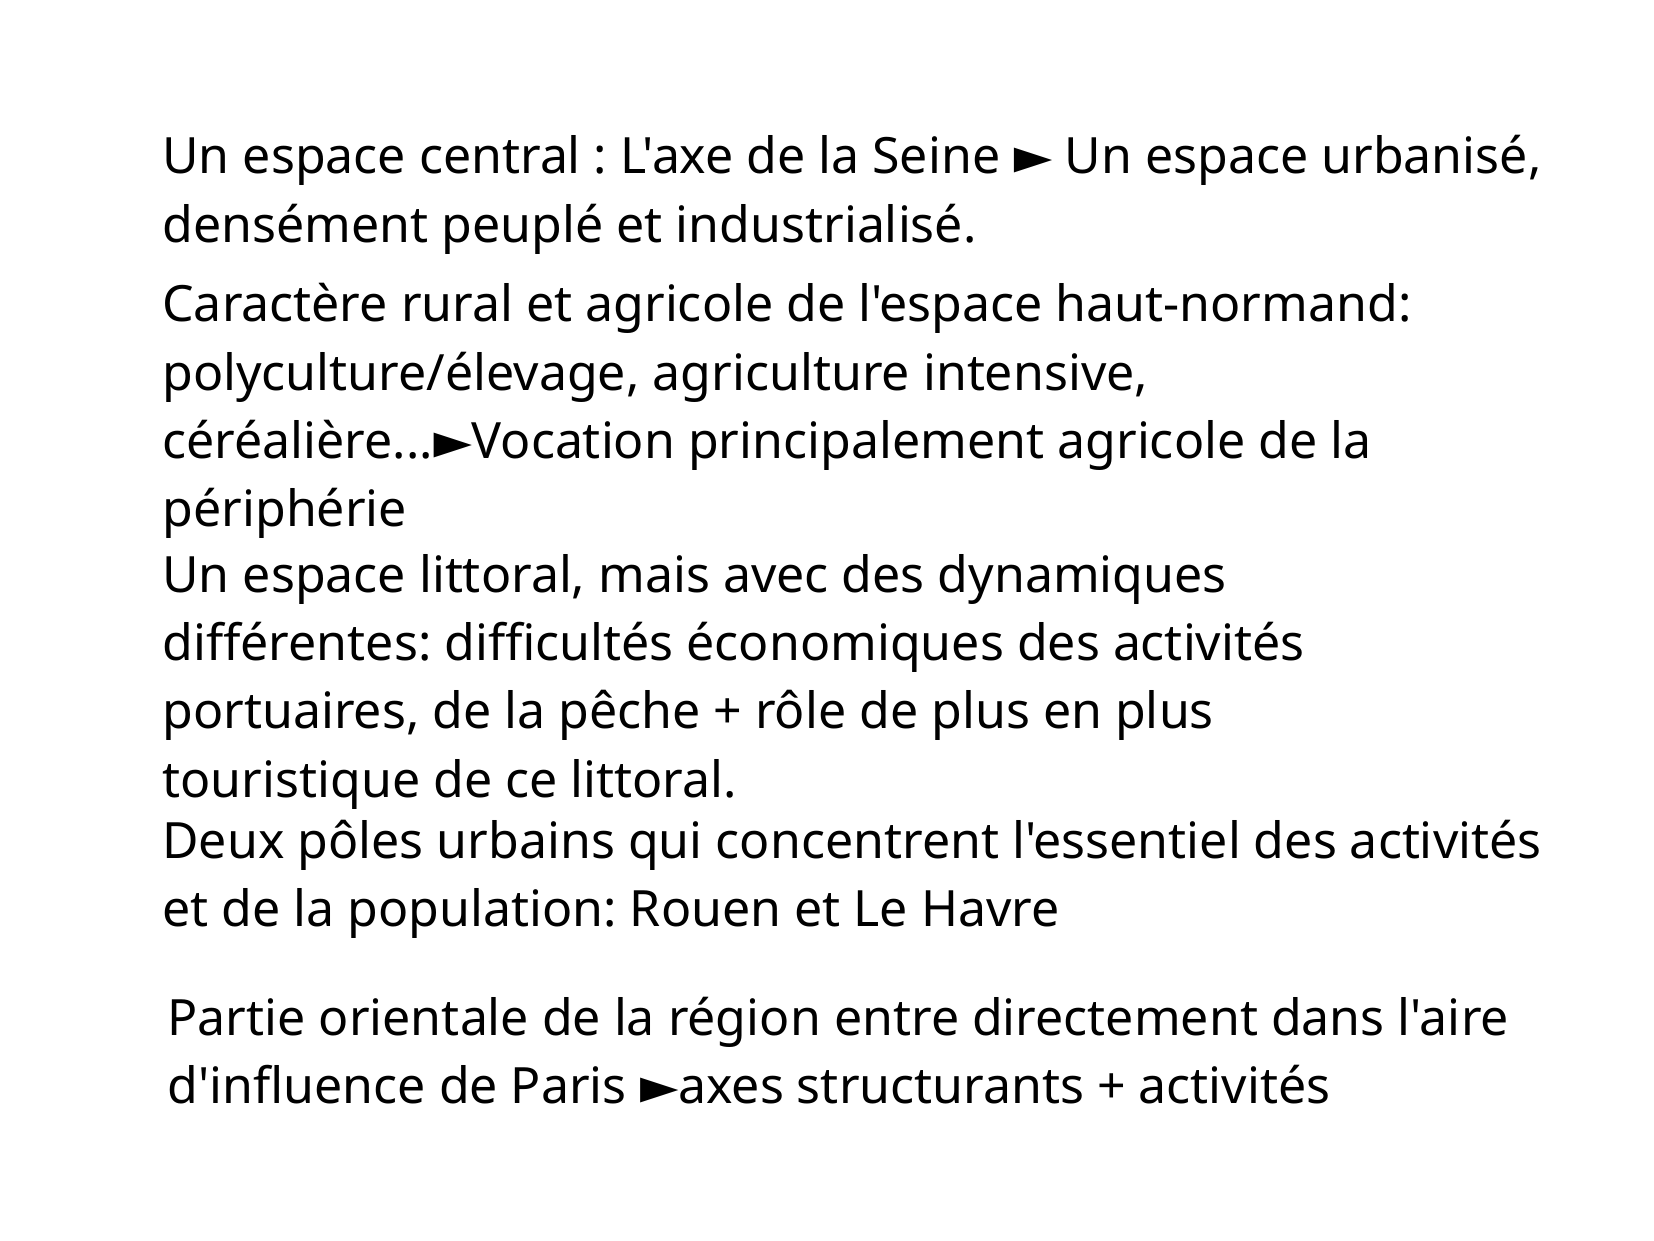

Un espace central : L'axe de la Seine ► Un espace urbanisé, densément peuplé et industrialisé.
Caractère rural et agricole de l'espace haut-normand: polyculture/élevage, agriculture intensive, céréalière...►Vocation principalement agricole de la périphérie
Un espace littoral, mais avec des dynamiques différentes: difficultés économiques des activités portuaires, de la pêche + rôle de plus en plus touristique de ce littoral.
Deux pôles urbains qui concentrent l'essentiel des activités et de la population: Rouen et Le Havre
Partie orientale de la région entre directement dans l'aire d'influence de Paris ►axes structurants + activités